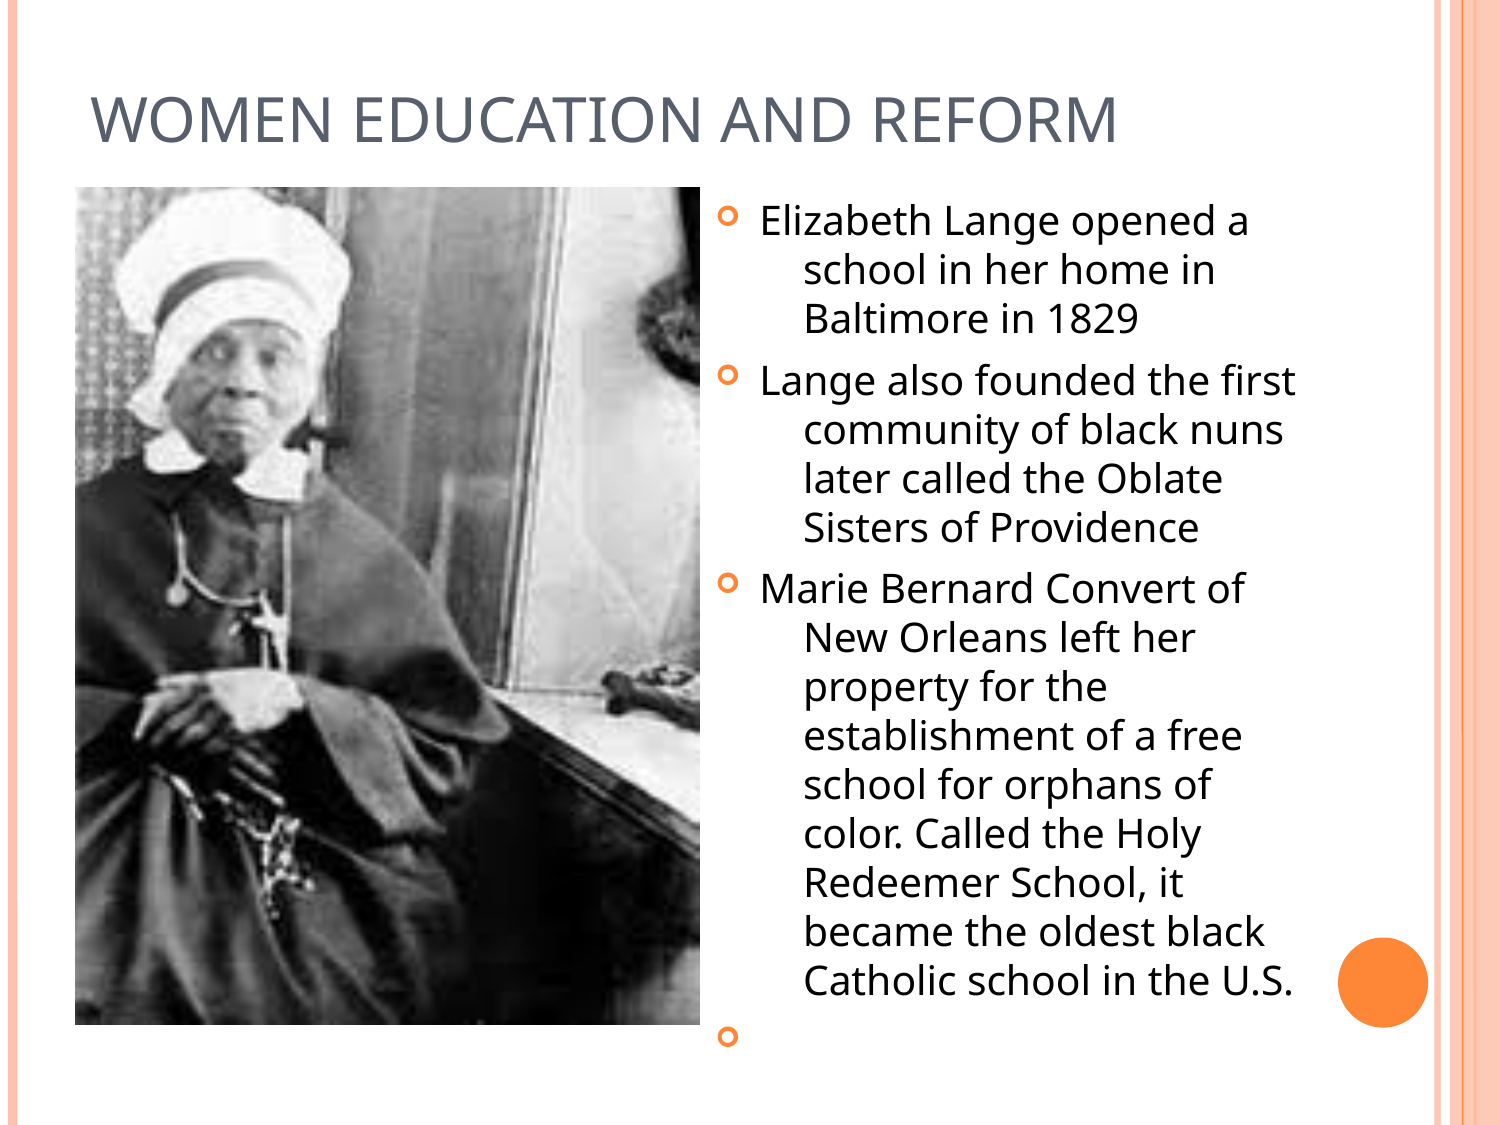

# Women Education and Reform
Elizabeth Lange opened a school in her home in Baltimore in 1829
Lange also founded the first community of black nuns later called the Oblate Sisters of Providence
Marie Bernard Convert of New Orleans left her property for the establishment of a free school for orphans of color. Called the Holy Redeemer School, it became the oldest black Catholic school in the U.S.